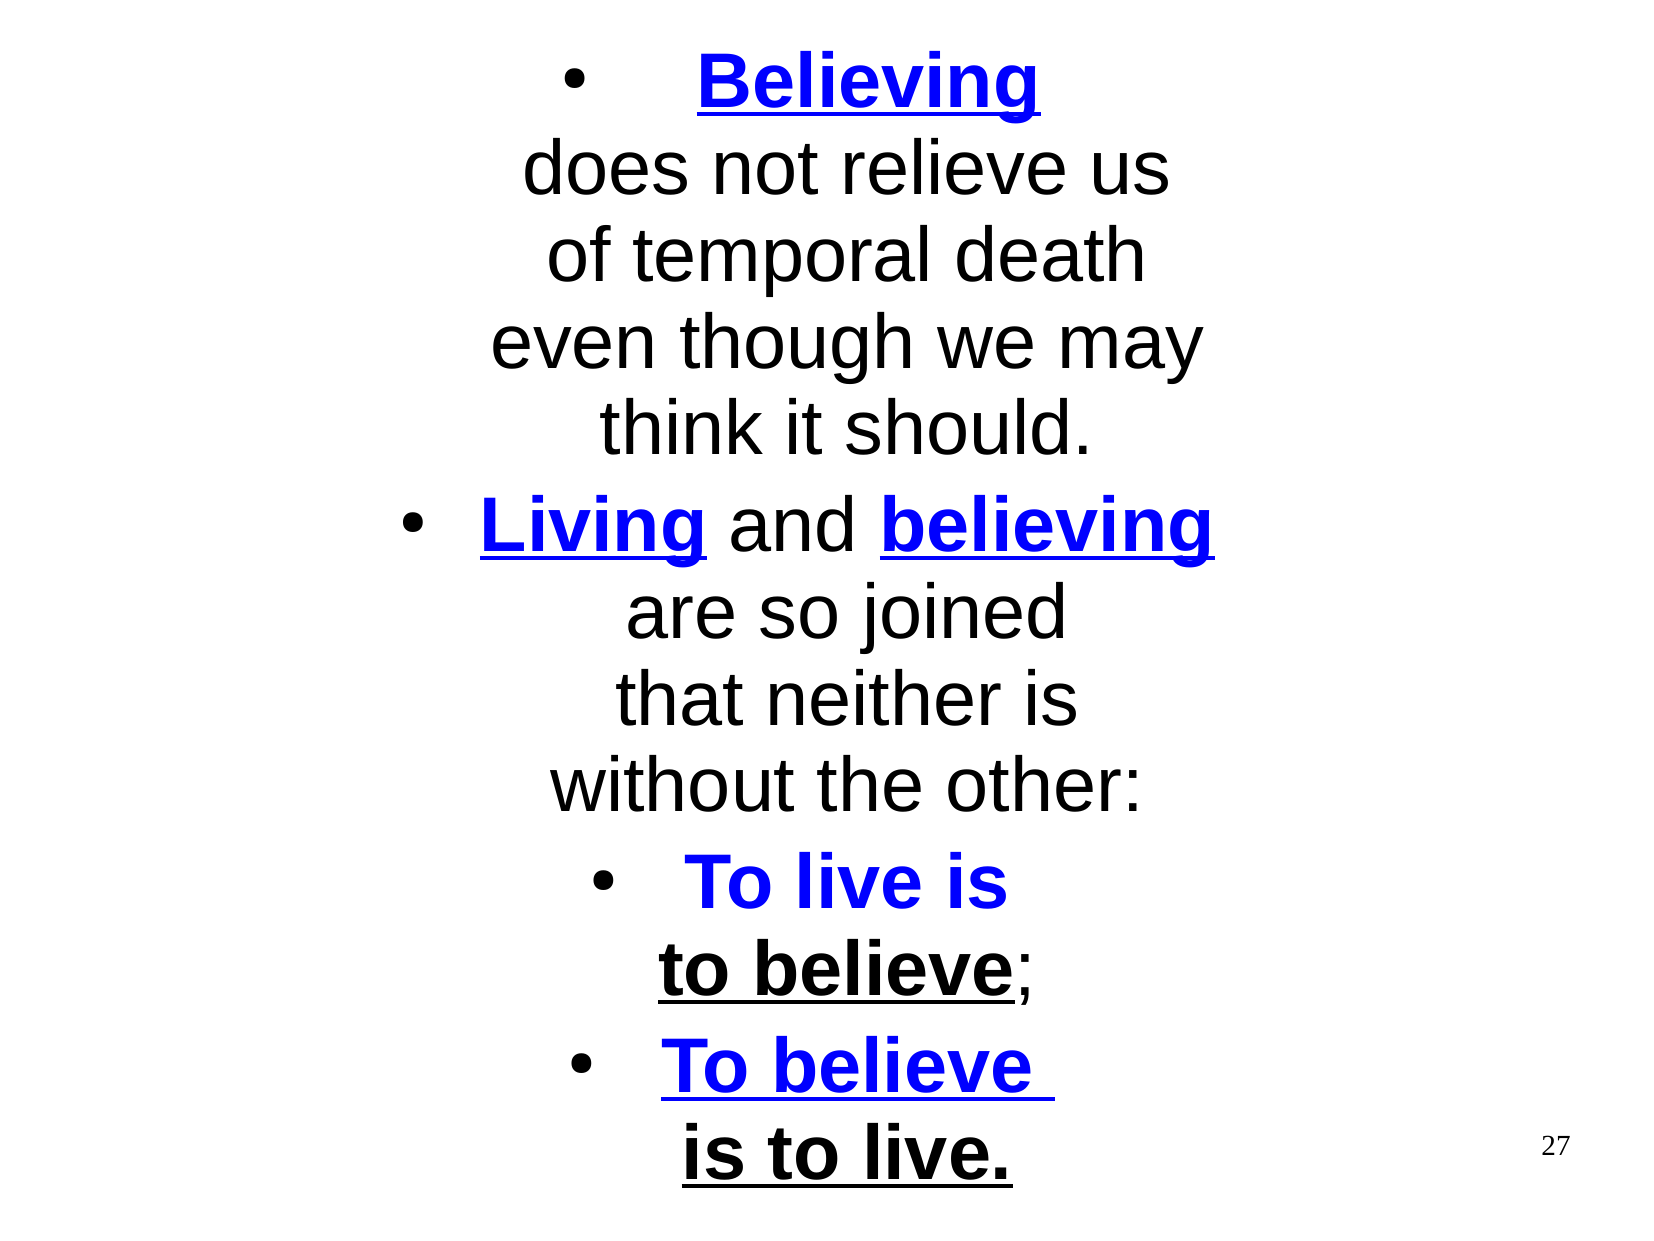

# Believing does not relieve us of temporal death even though we may think it should.
Living and believing
are so joined
that neither is
without the other:
To live is
to believe;
To believe
is to live.
27